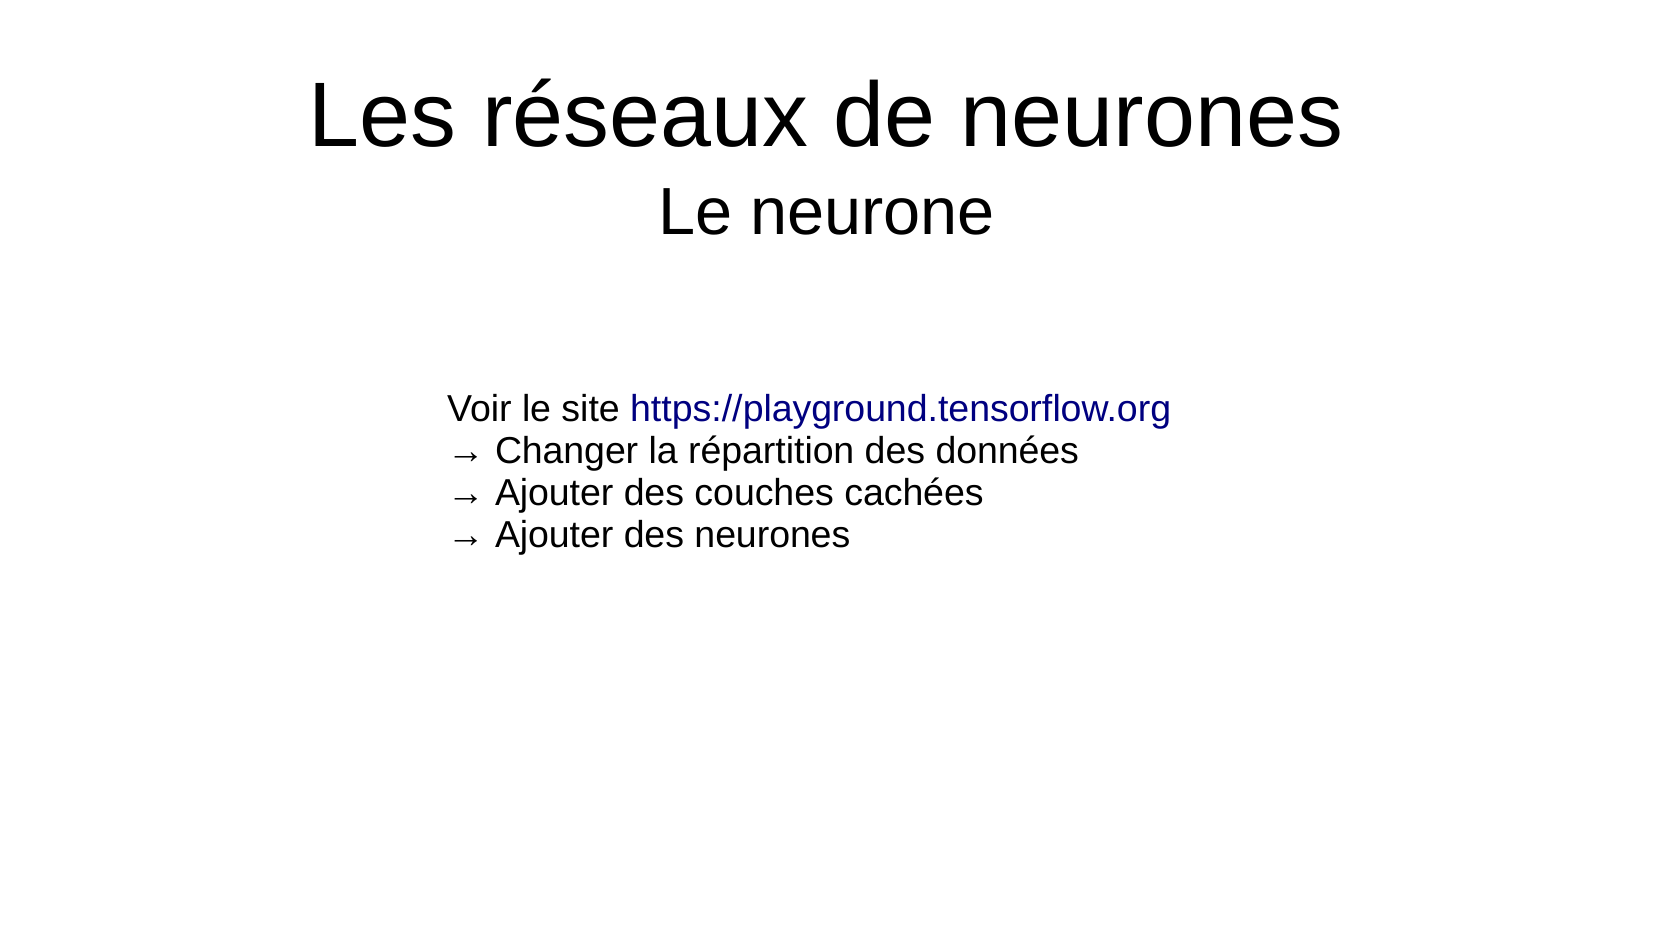

# Les réseaux de neurones
Le neurone
Voir le site https://playground.tensorflow.org
→ Changer la répartition des données
→ Ajouter des couches cachées
→ Ajouter des neurones